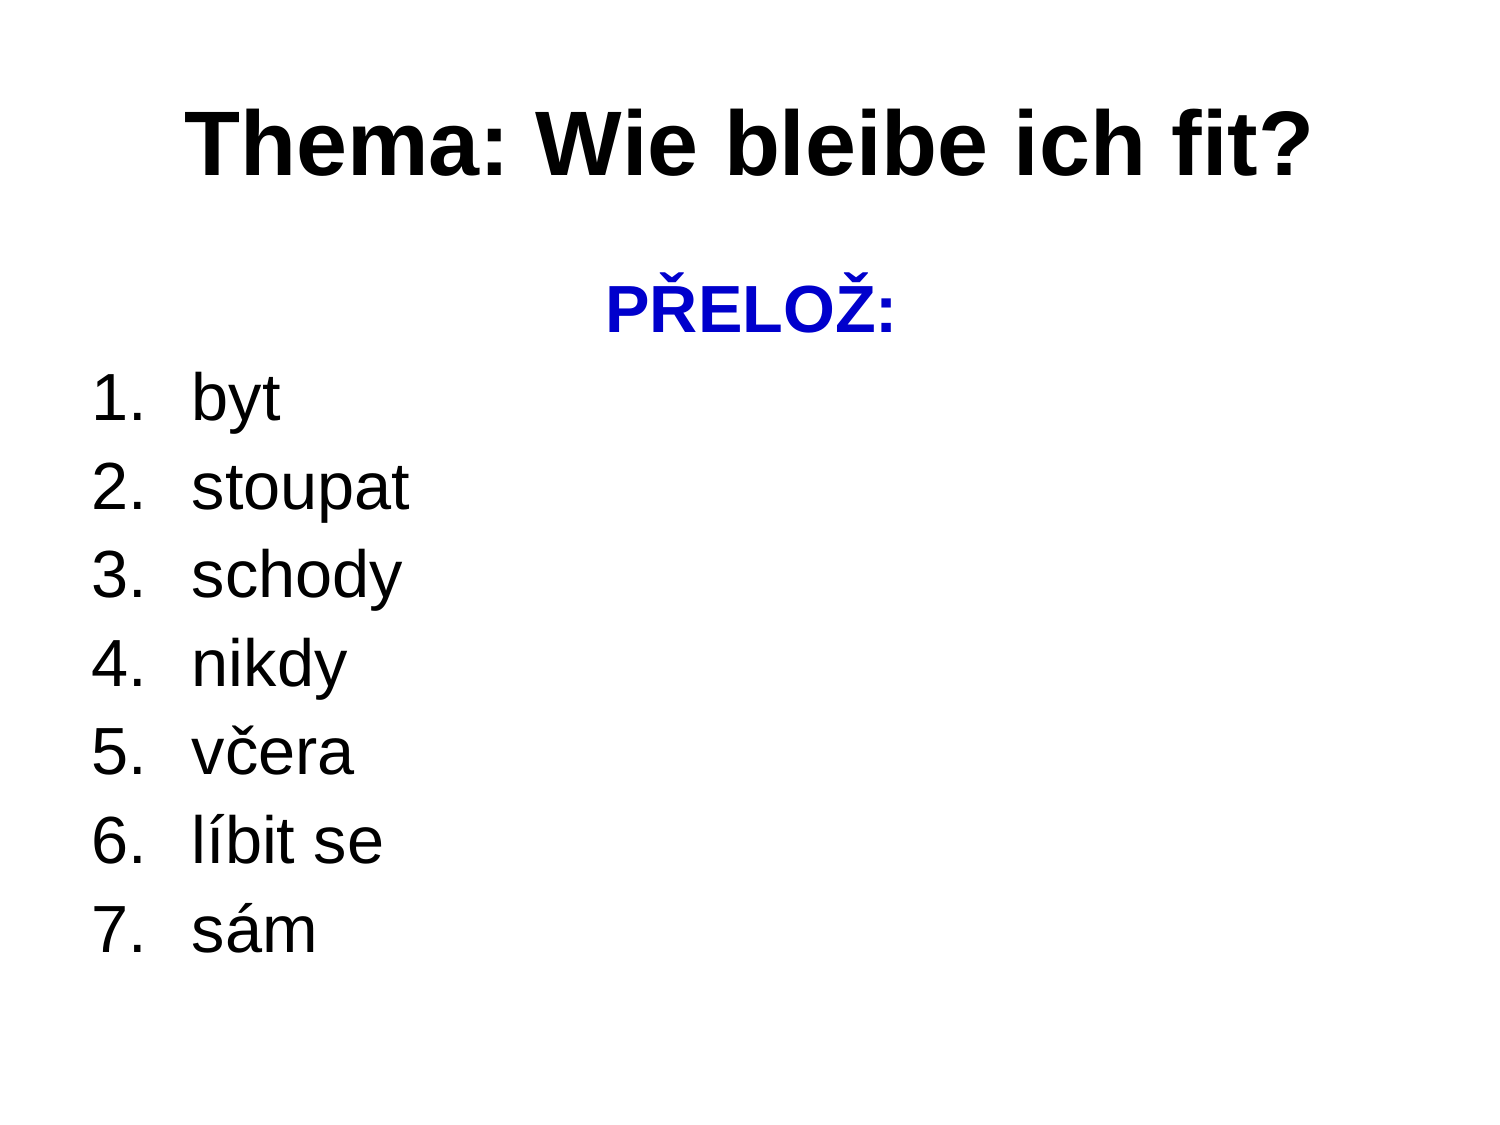

# Thema: Wie bleibe ich fit?
PŘELOŽ:
byt
stoupat
schody
nikdy
včera
líbit se
sám